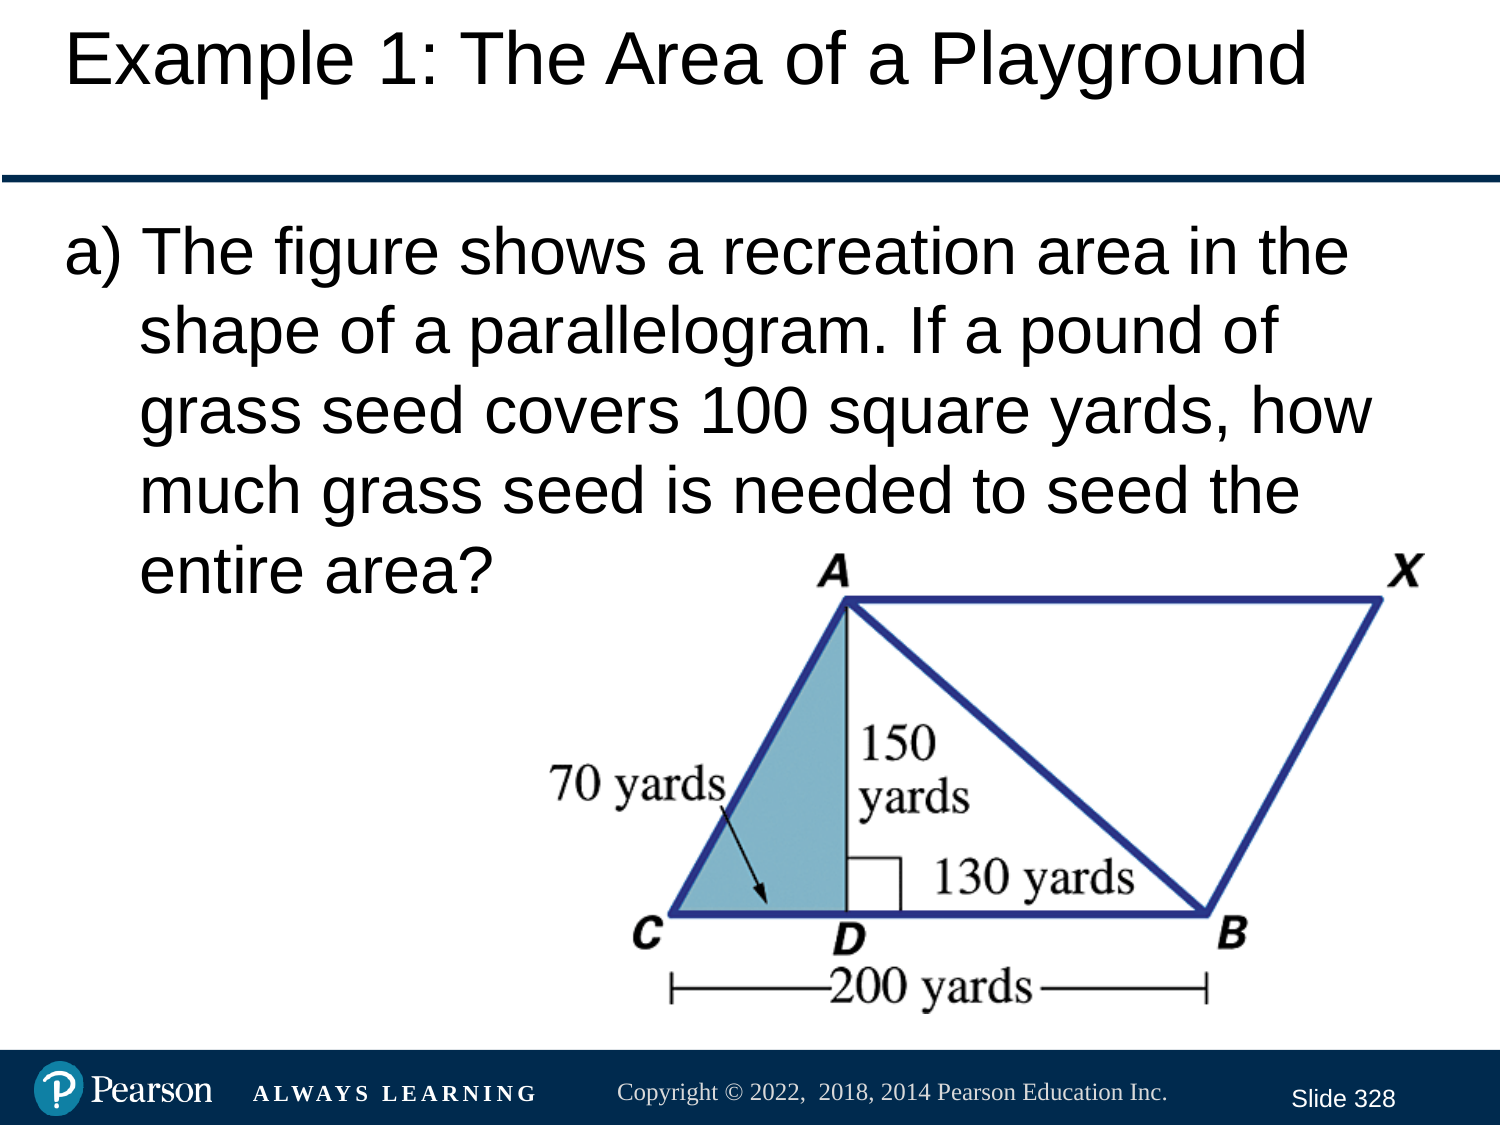

# Example 1: The Area of a Playground
a) The figure shows a recreation area in the shape of a parallelogram. If a pound of grass seed covers 100 square yards, how much grass seed is needed to seed the entire area?